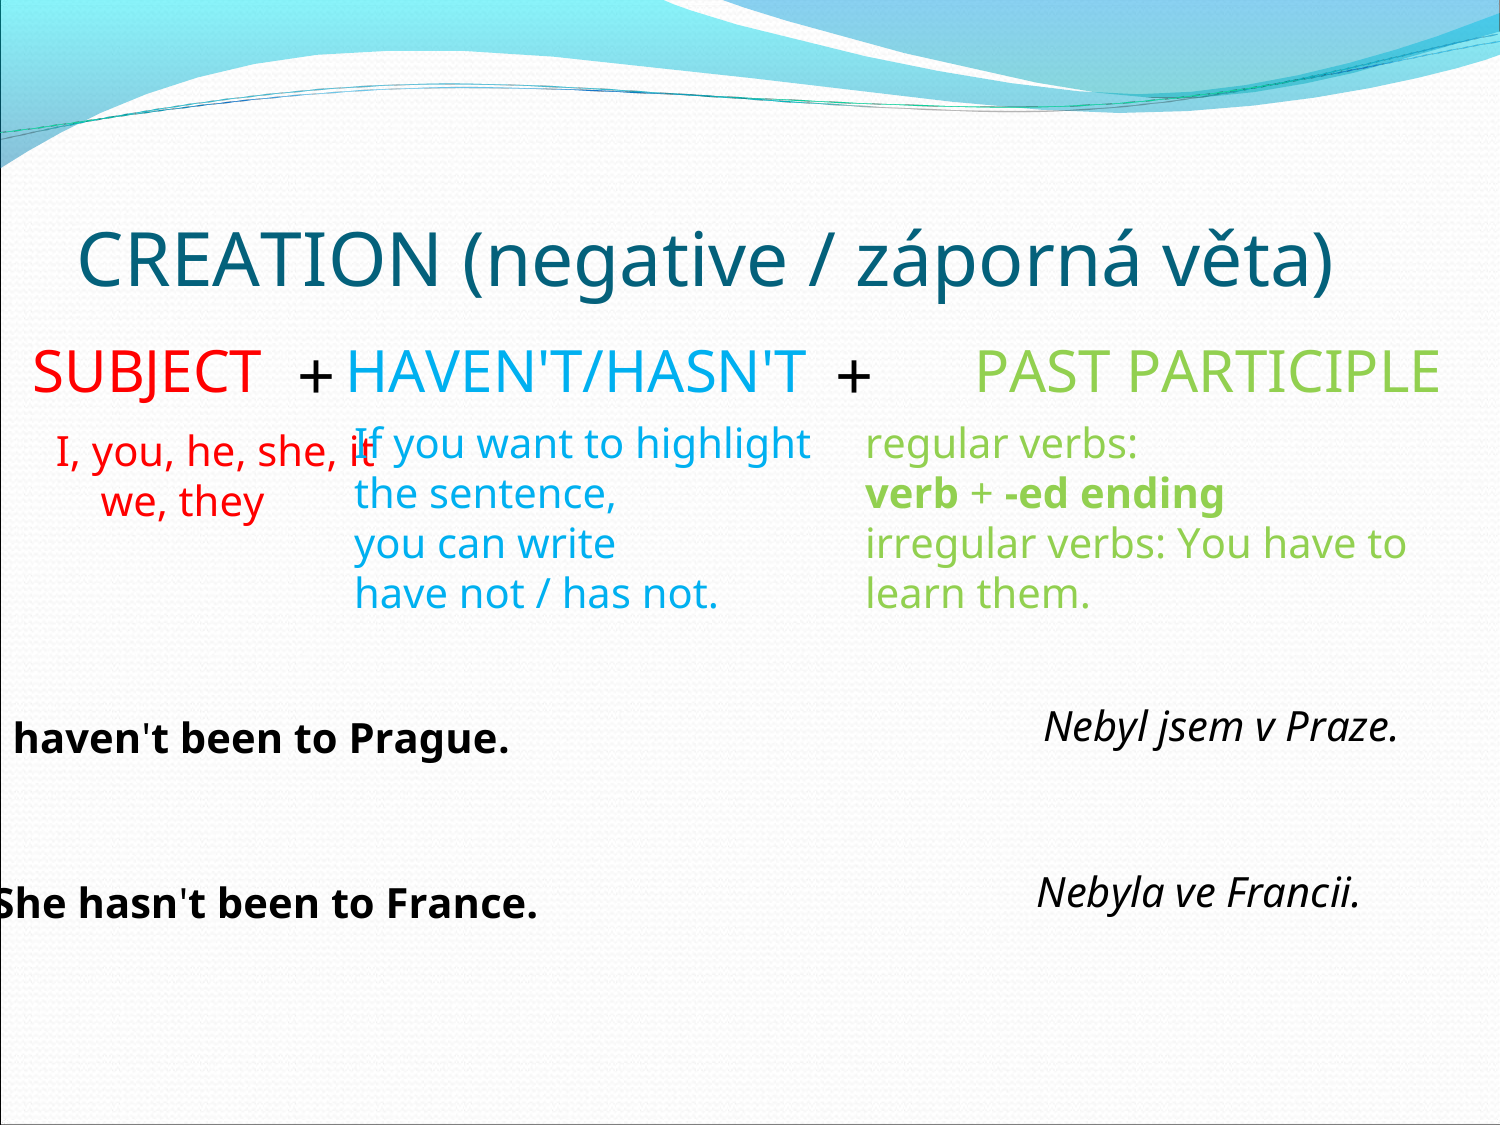

# CREATION (negative / záporná věta)
SUBJECT
 + +
I, you, he, she, it
we, they
HAVEN'T/HASN'T
PAST PARTICIPLE
If you want to highlight
the sentence,
you can write
have not / has not.
regular verbs:
verb + -ed ending
irregular verbs: You have to learn them.
Nebyl jsem v Praze.
I haven't been to Prague.
Nebyla ve Francii.
She hasn't been to France.